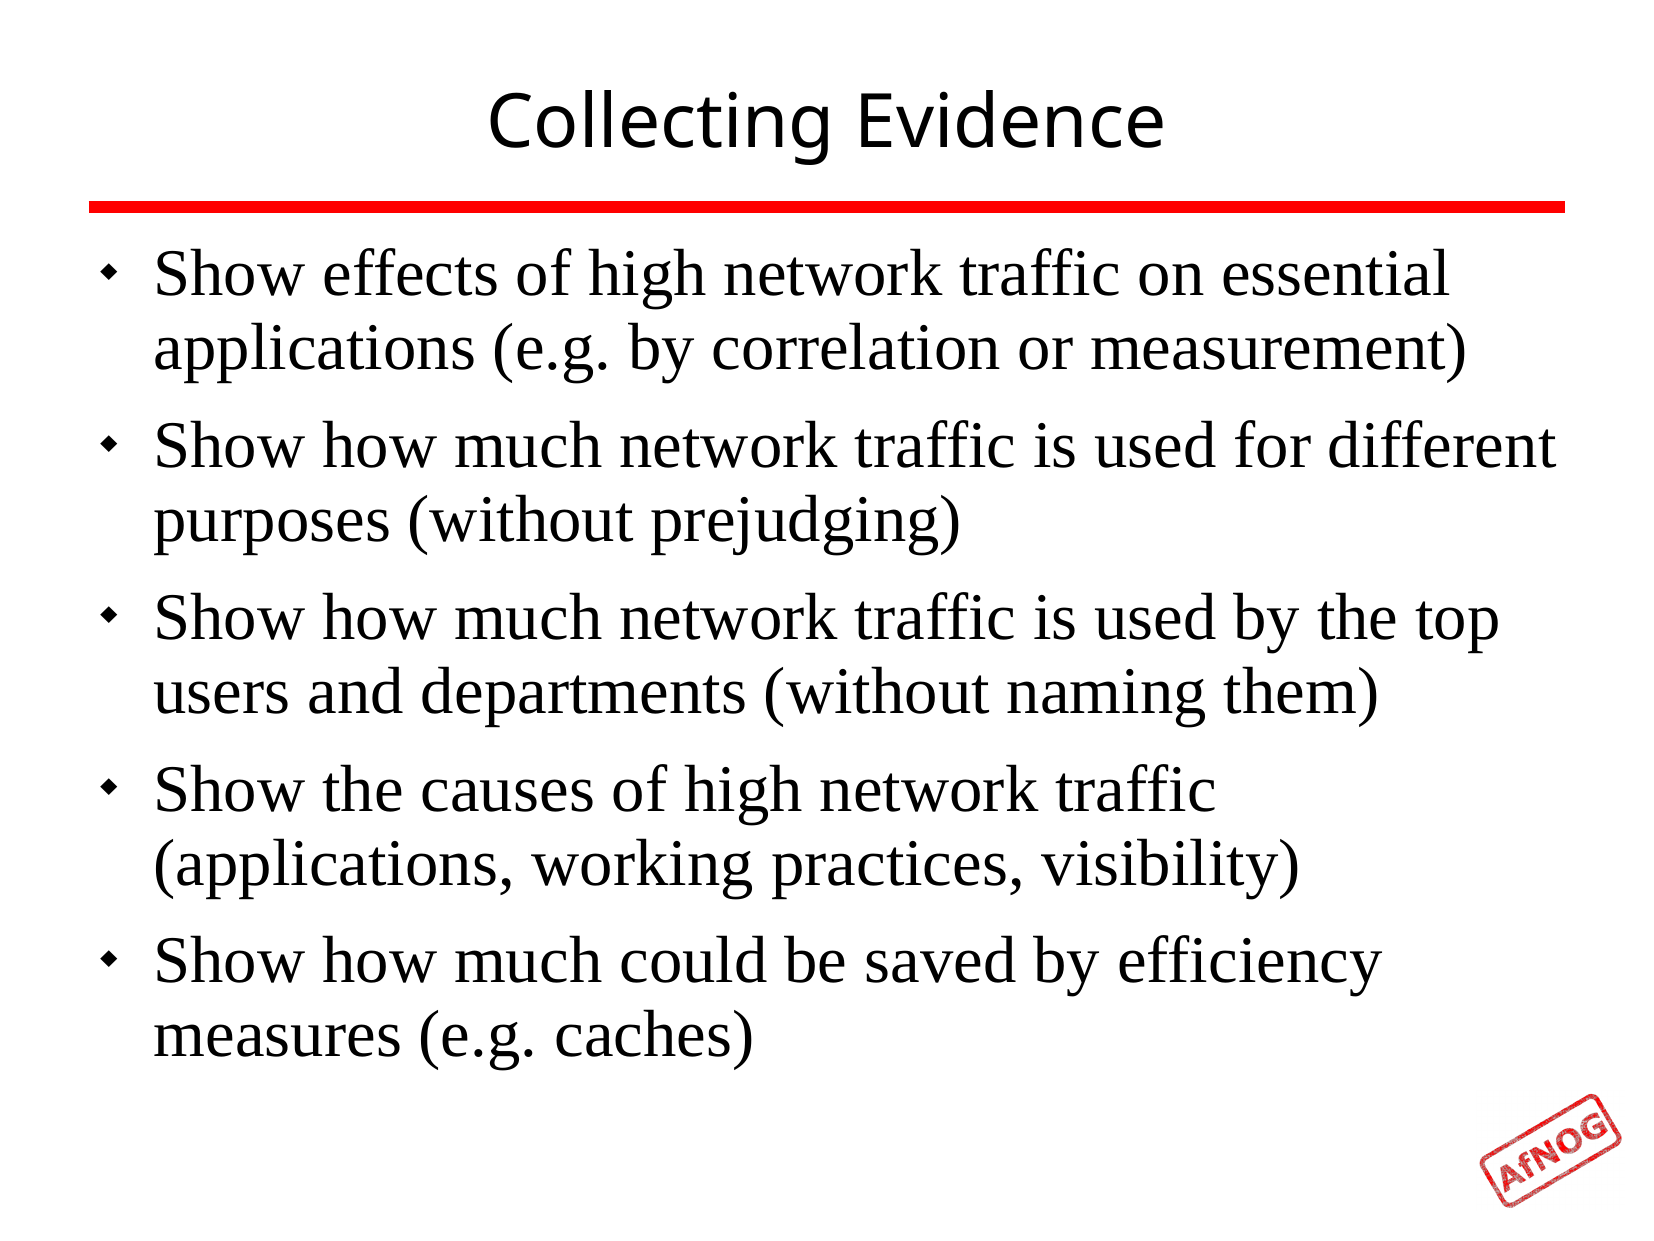

# Collecting Evidence
Show effects of high network traffic on essential applications (e.g. by correlation or measurement)
Show how much network traffic is used for different purposes (without prejudging)
Show how much network traffic is used by the top users and departments (without naming them)
Show the causes of high network traffic (applications, working practices, visibility)
Show how much could be saved by efficiency measures (e.g. caches)